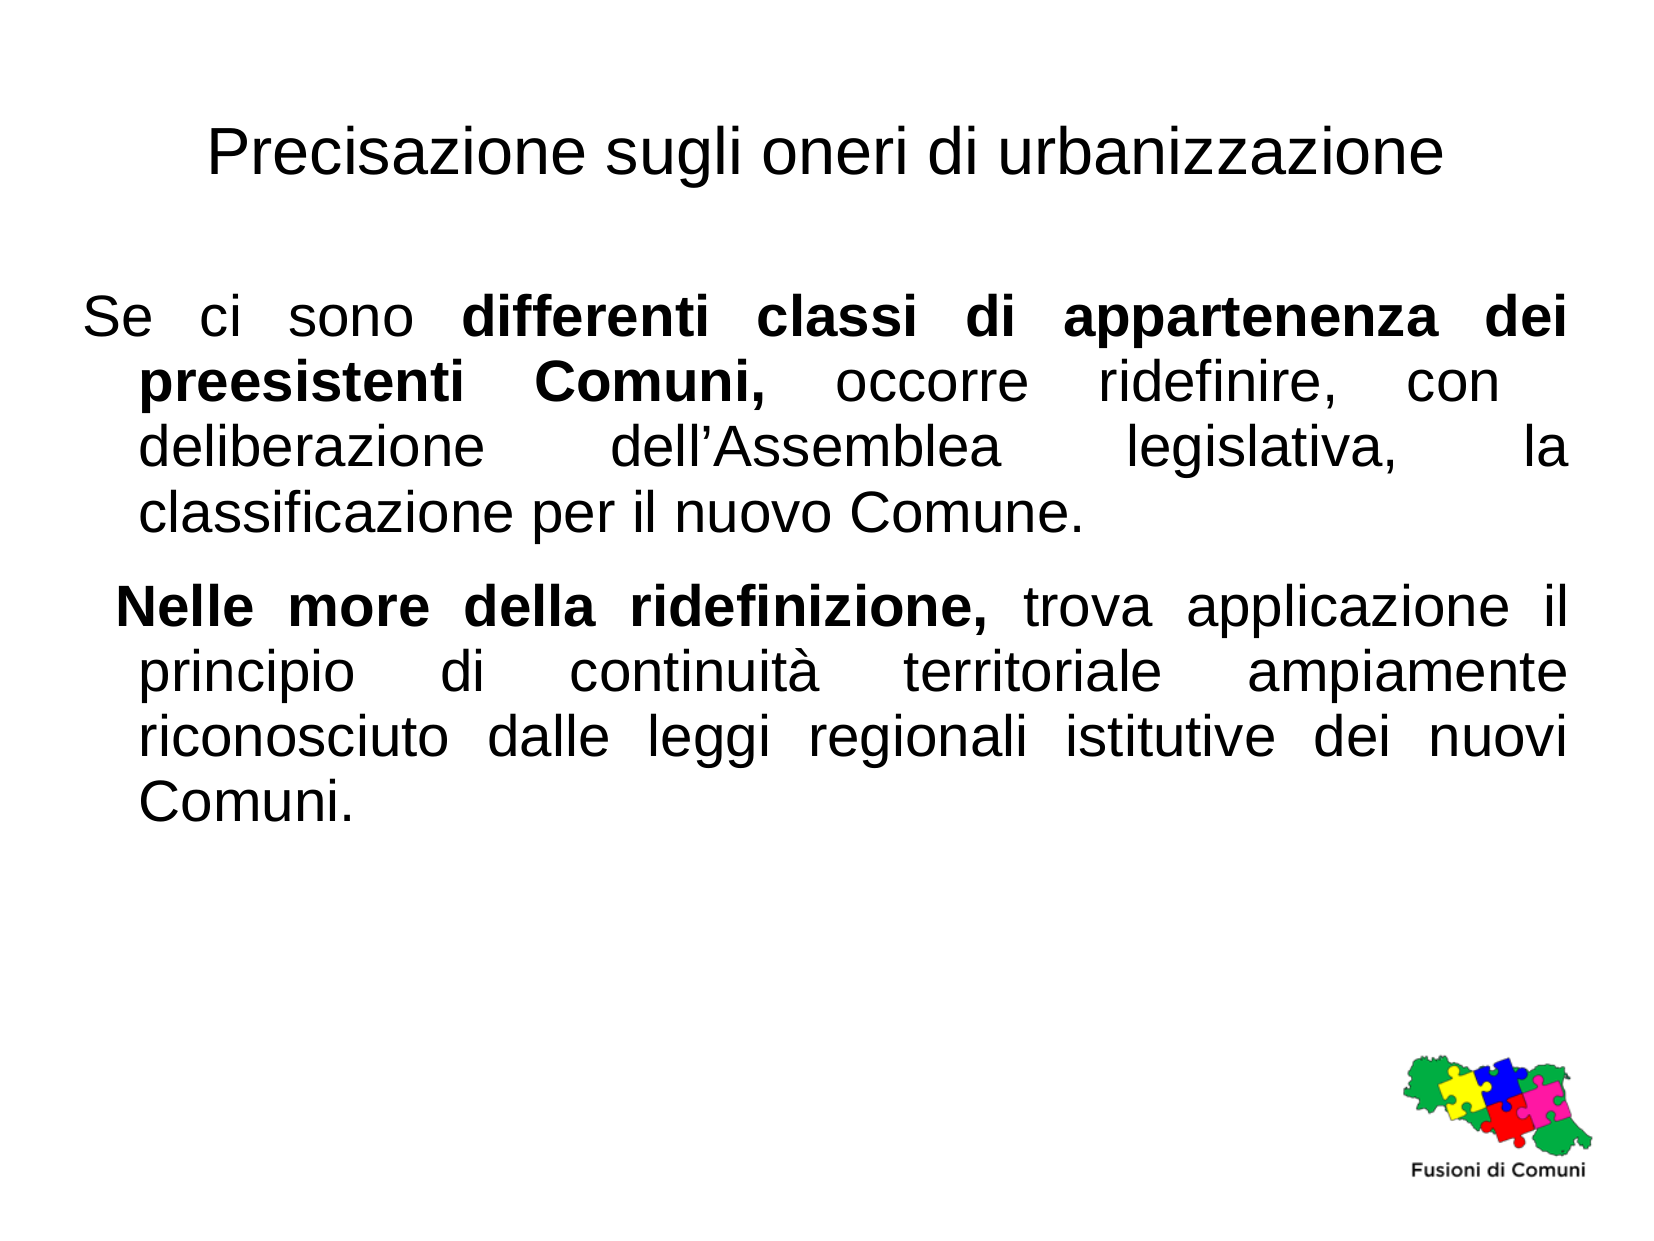

# Precisazione sugli oneri di urbanizzazione
Se ci sono differenti classi di appartenenza dei preesistenti Comuni, occorre ridefinire, con deliberazione dell’Assemblea legislativa, la classificazione per il nuovo Comune.
 Nelle more della ridefinizione, trova applicazione il principio di continuità territoriale ampiamente riconosciuto dalle leggi regionali istitutive dei nuovi Comuni.